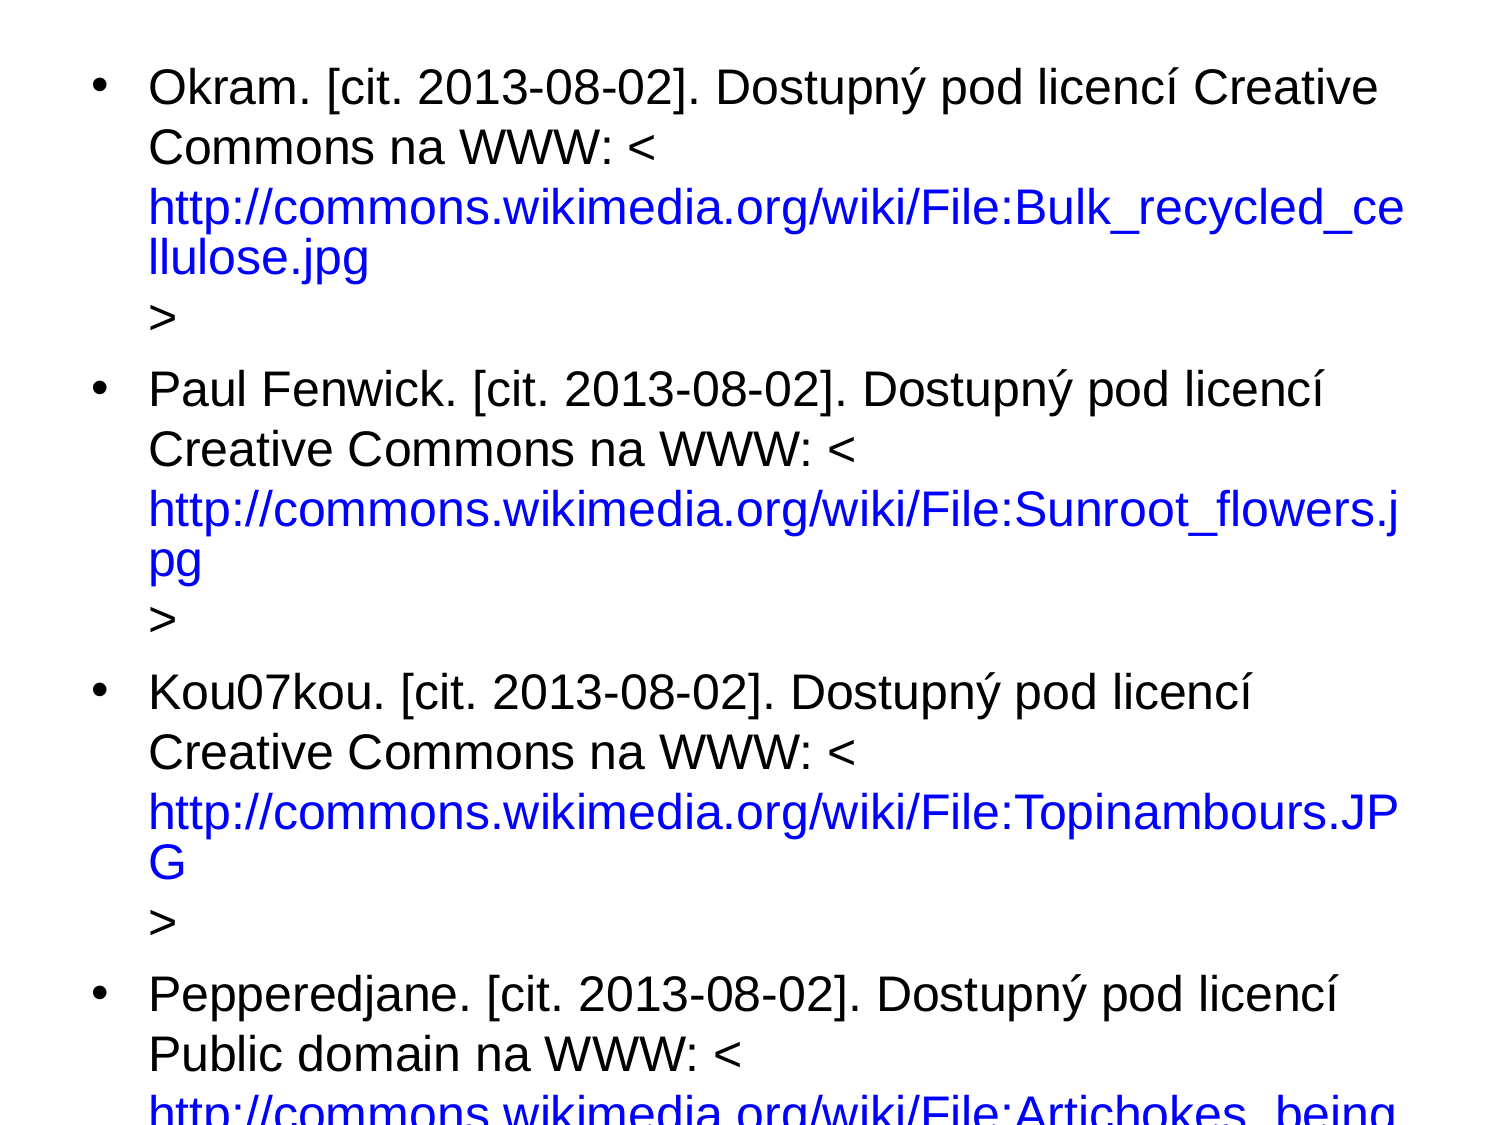

# Okram. [cit. 2013-08-02]. Dostupný pod licencí Creative Commons na WWW: <http://commons.wikimedia.org/wiki/File:Bulk_recycled_cellulose.jpg>
Paul Fenwick. [cit. 2013-08-02]. Dostupný pod licencí Creative Commons na WWW: <http://commons.wikimedia.org/wiki/File:Sunroot_flowers.jpg>
Kou07kou. [cit. 2013-08-02]. Dostupný pod licencí Creative Commons na WWW: <http://commons.wikimedia.org/wiki/File:Topinambours.JPG>
Pepperedjane. [cit. 2013-08-02]. Dostupný pod licencí Public domain na WWW: <http://commons.wikimedia.org/wiki/File:Artichokes_being_cooked.jpg>